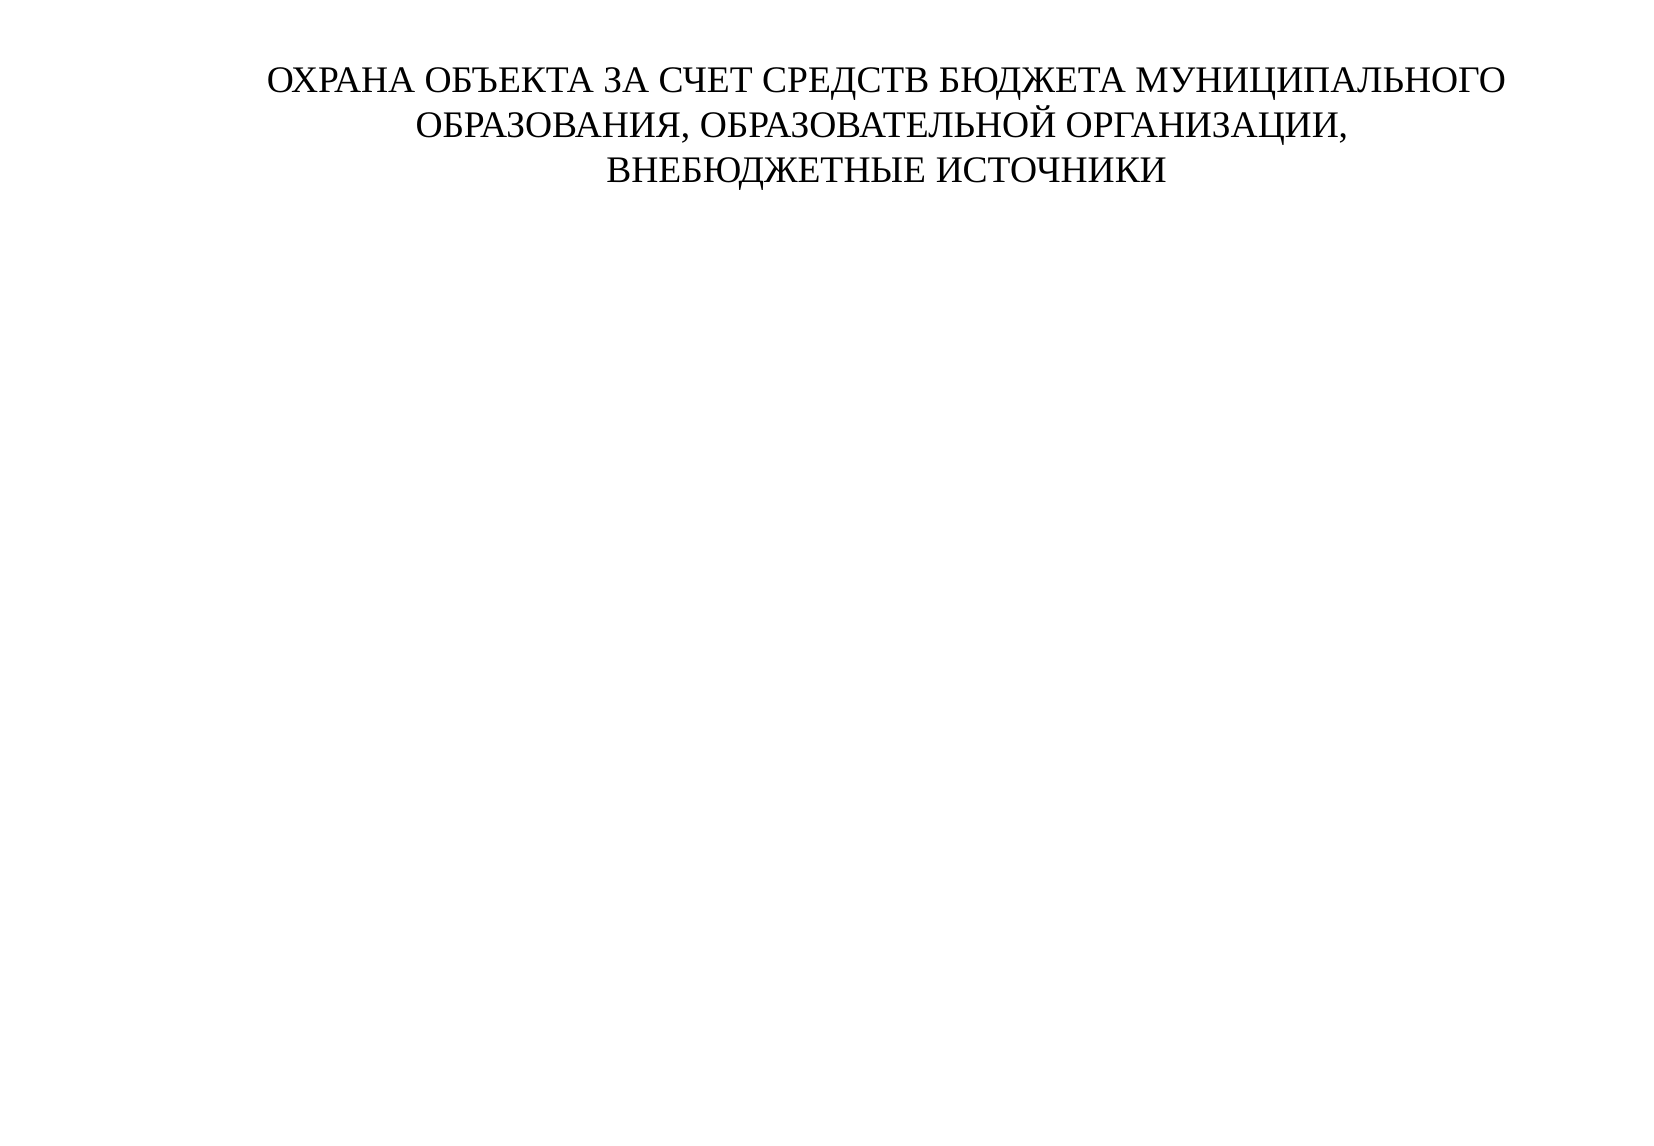

ОХРАНА ОБЪЕКТА ЗА СЧЕТ СРЕДСТВ БЮДЖЕТА МУНИЦИПАЛЬНОГО ОБРАЗОВАНИЯ, ОБРАЗОВАТЕЛЬНОЙ ОРГАНИЗАЦИИ,
ВНЕБЮДЖЕТНЫЕ ИСТОЧНИКИ